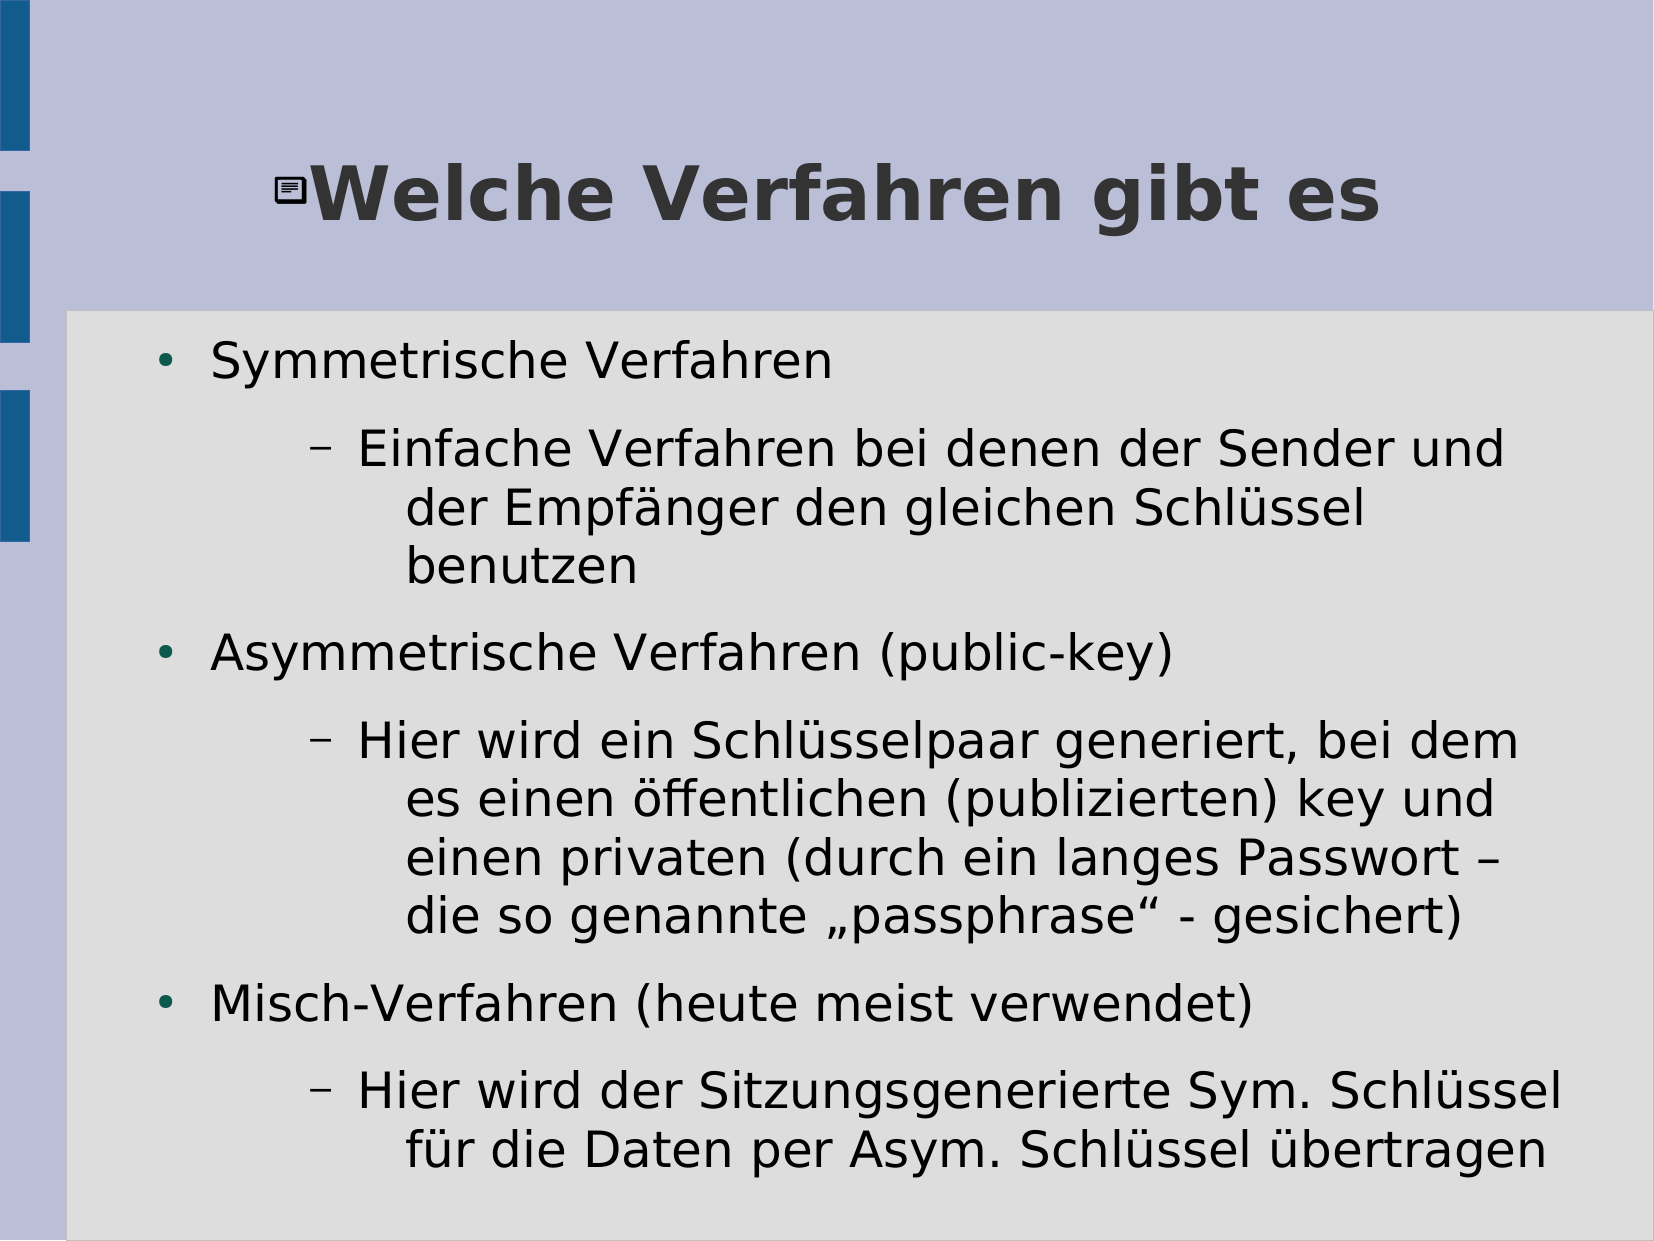

# Welche Verfahren gibt es
Symmetrische Verfahren
Einfache Verfahren bei denen der Sender und der Empfänger den gleichen Schlüssel benutzen
Asymmetrische Verfahren (public-key)
Hier wird ein Schlüsselpaar generiert, bei dem es einen öffentlichen (publizierten) key und einen privaten (durch ein langes Passwort – die so genannte „passphrase“ - gesichert)
Misch-Verfahren (heute meist verwendet)
Hier wird der Sitzungsgenerierte Sym. Schlüssel für die Daten per Asym. Schlüssel übertragen